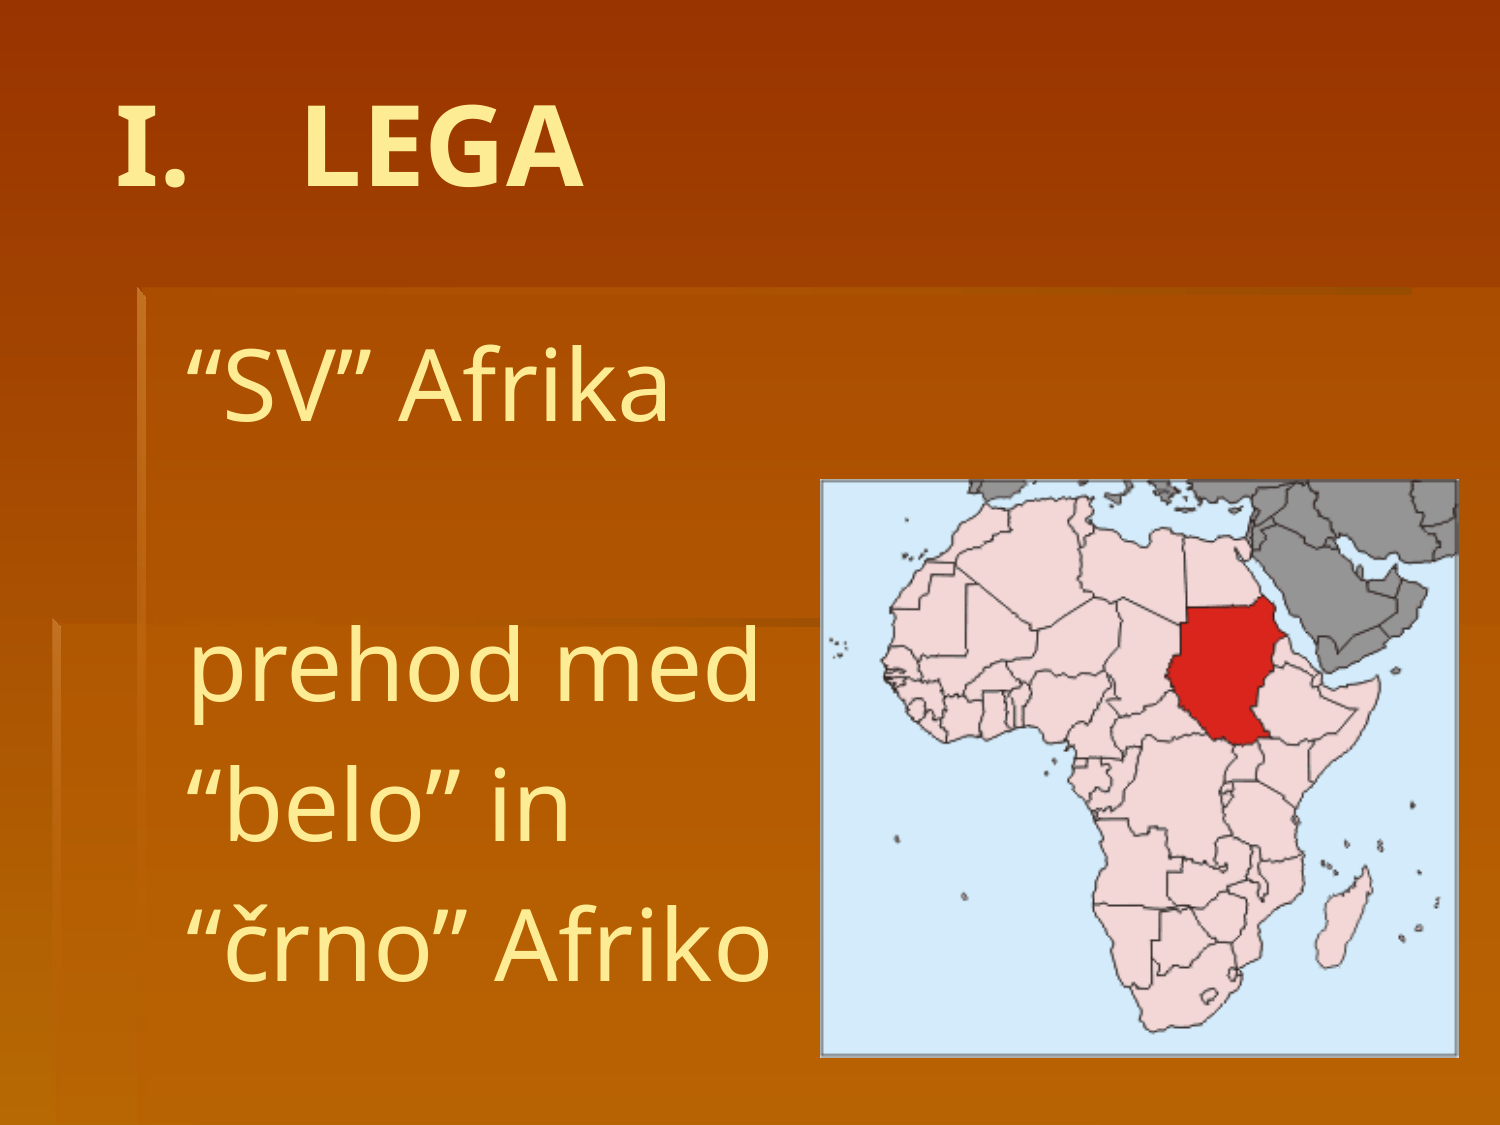

# LEGA
“SV” Afrika
prehod med
“belo” in
“črno” Afriko